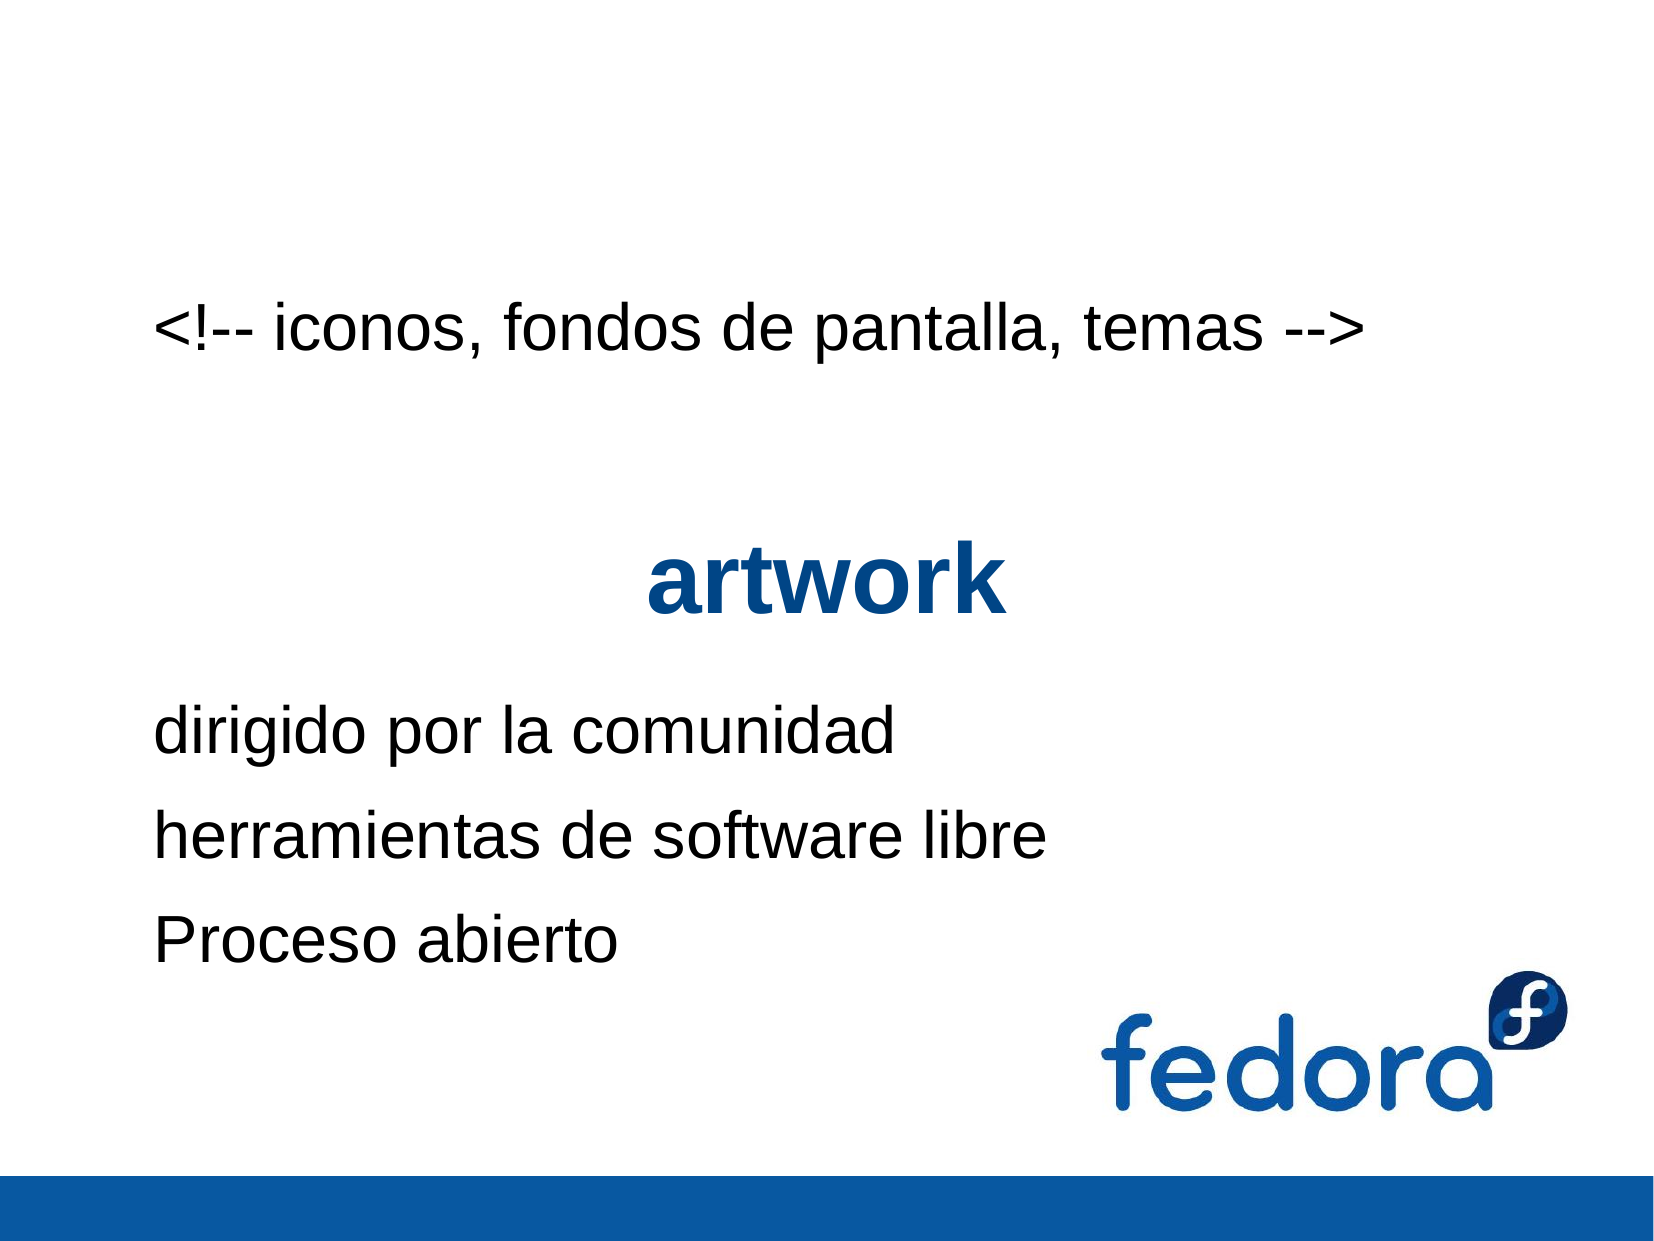

# artwork
<!-- iconos, fondos de pantalla, temas -->
dirigido por la comunidad
herramientas de software libre
Proceso abierto